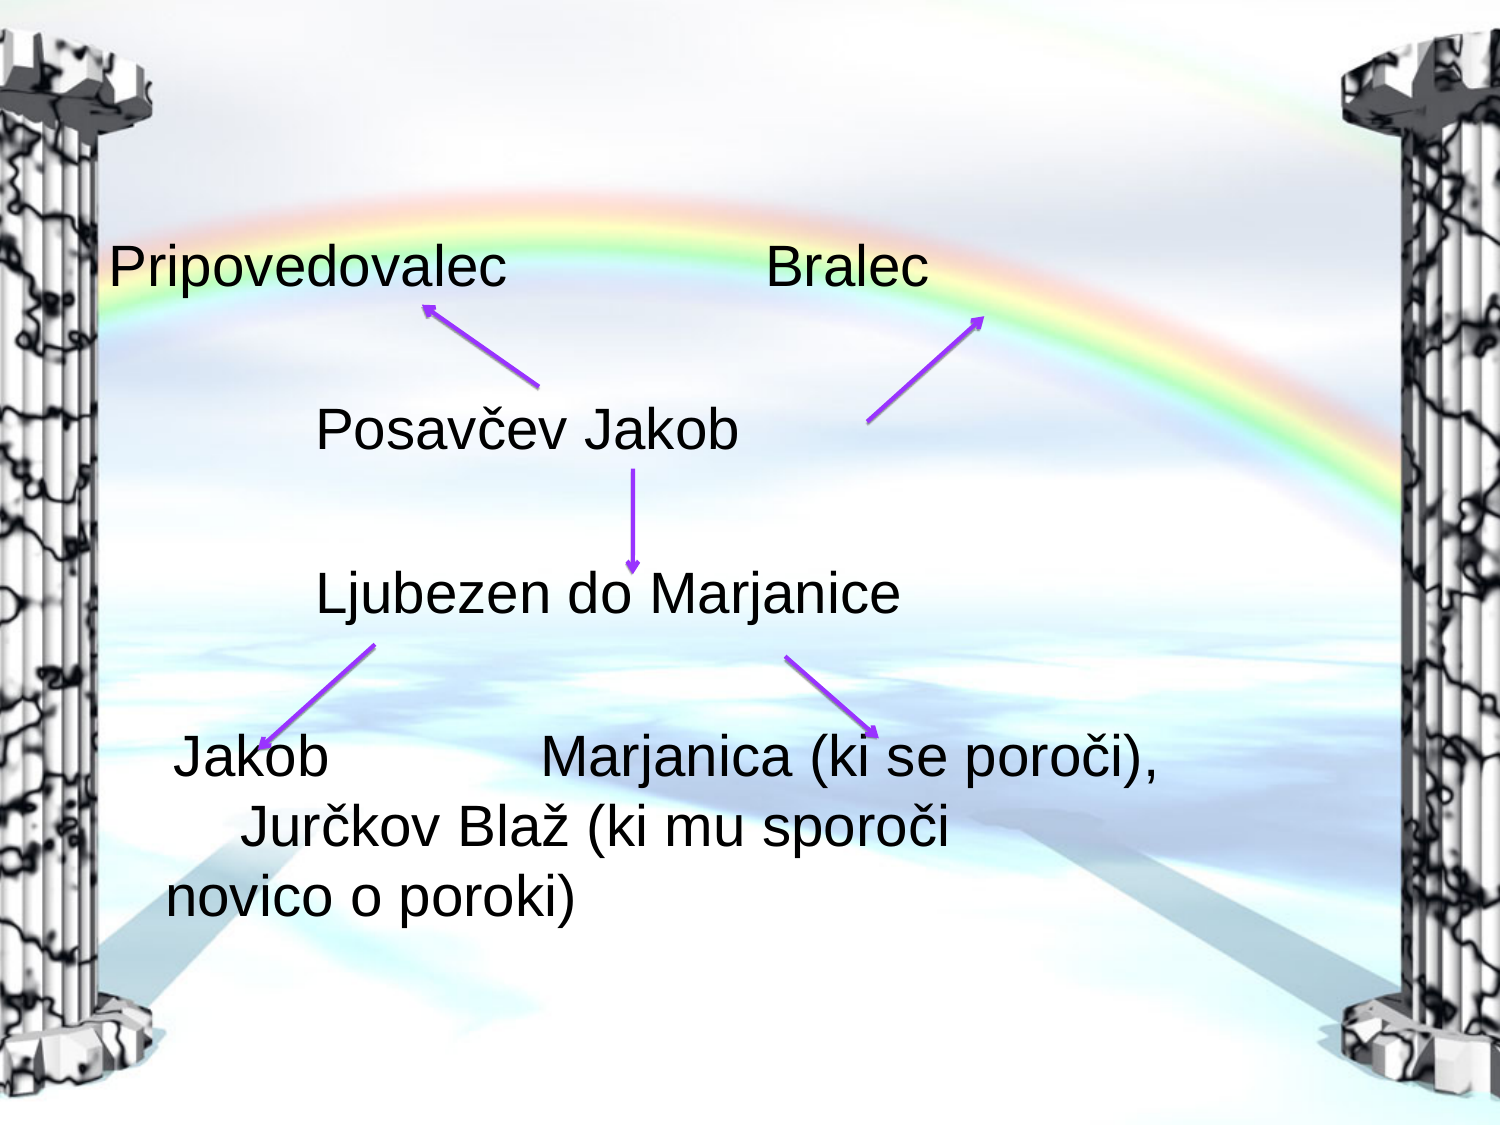

# Pripovedovalec 	 	Bralec
	 	Posavčev Jakob
	 	Ljubezen do Marjanice
 Jakob 			Marjanica (ki se poroči), 				Jurčkov Blaž (ki mu sporoči 					novico o poroki)